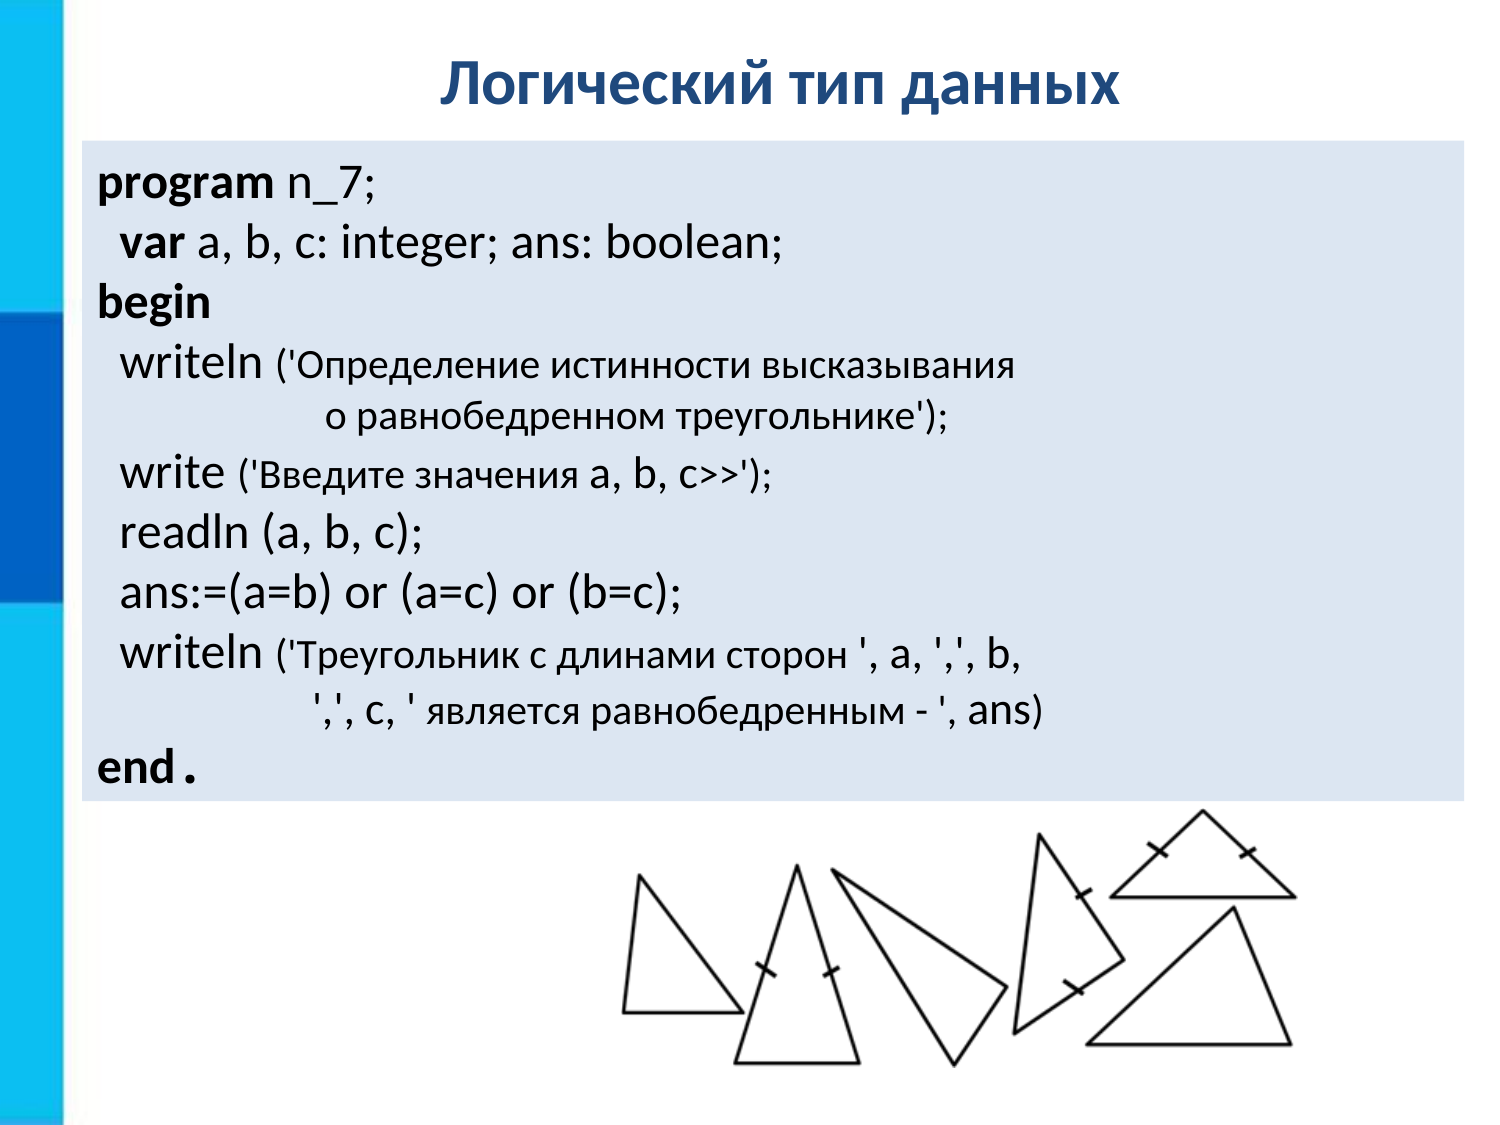

Логический тип данных
program n_7;
 var a, b, c: integer; ans: boolean;
begin
 writeln ('Определение истинности высказывания
 о равнобедренном треугольнике');
 write ('Введите значения a, b, c>>');
 readln (a, b, c);
 ans:=(a=b) or (a=c) or (b=c);
 writeln ('Треугольник с длинами сторон ', a, ',', b,
 ',', c, ' является равнобедренным - ', ans)
end.